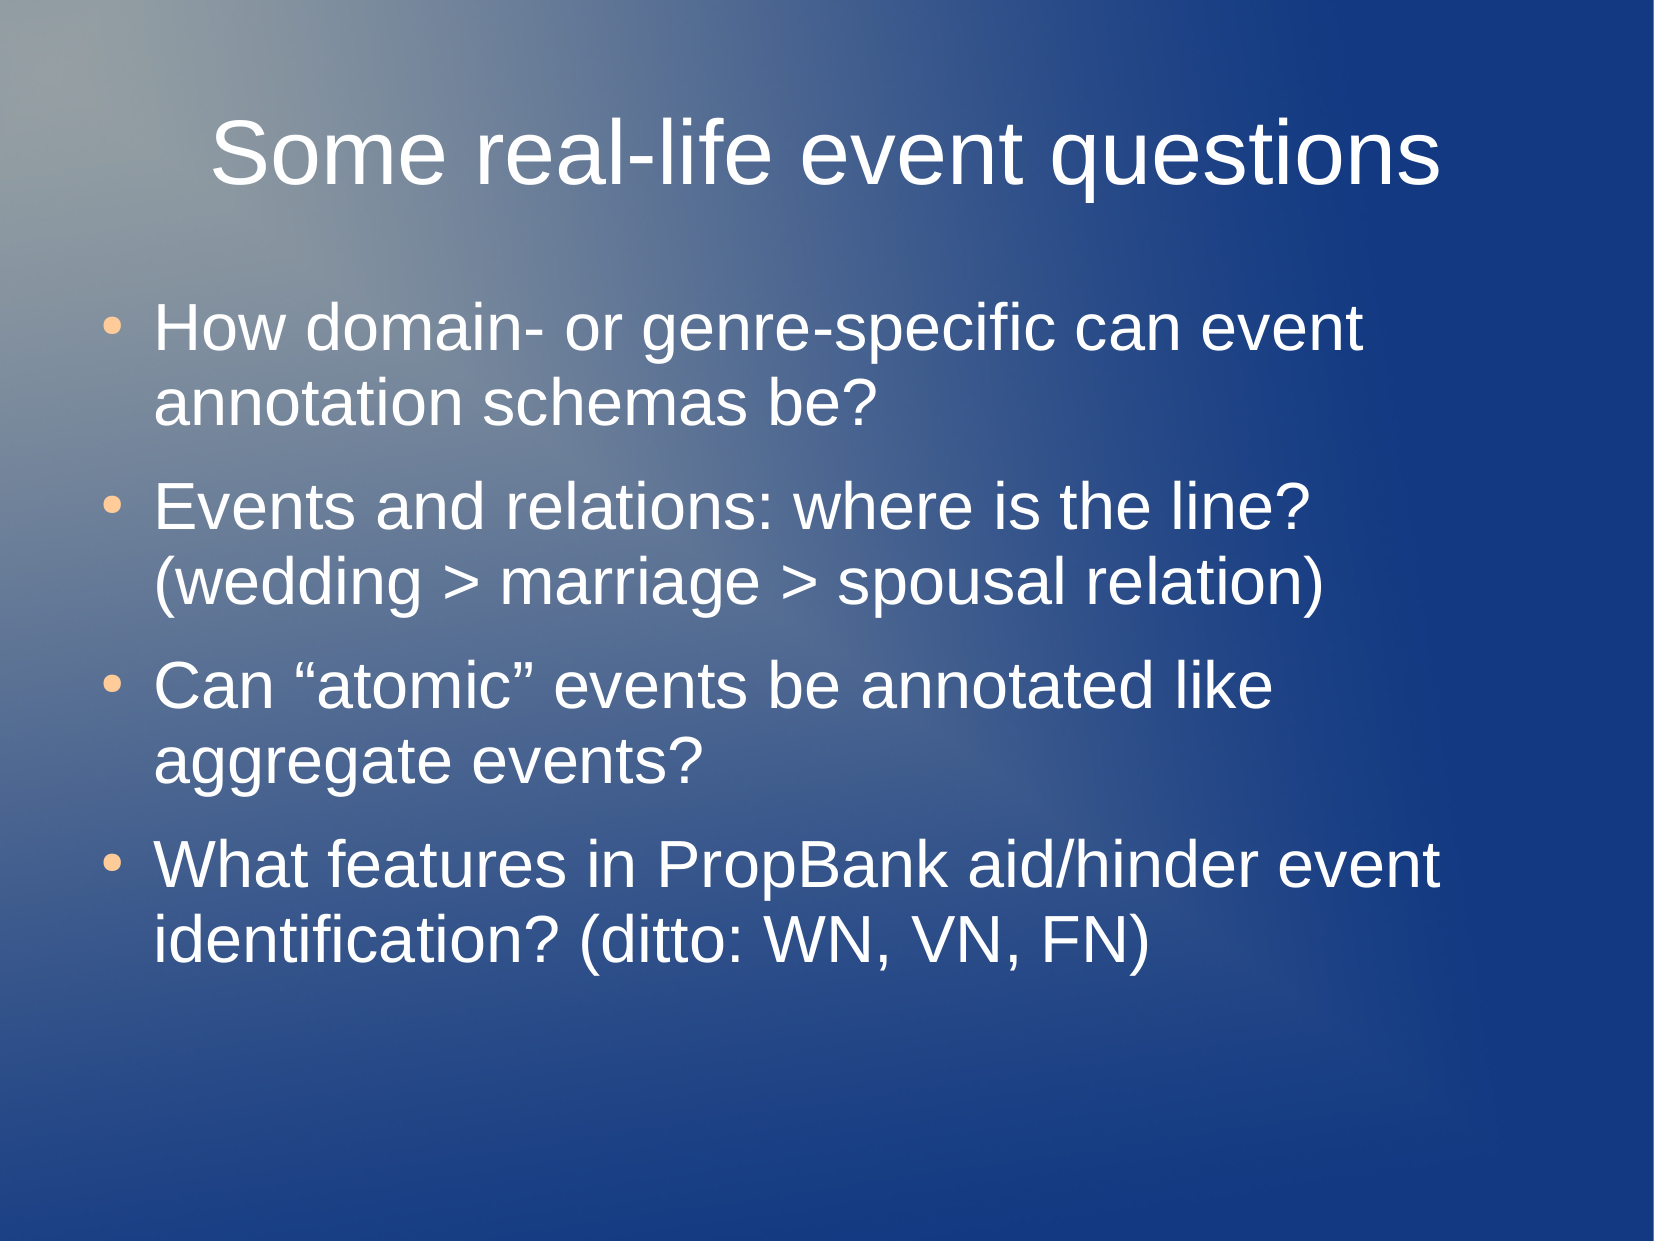

# Some real-life event questions
How domain- or genre-specific can event annotation schemas be?
Events and relations: where is the line? (wedding > marriage > spousal relation)
Can “atomic” events be annotated like aggregate events?
What features in PropBank aid/hinder event identification? (ditto: WN, VN, FN)